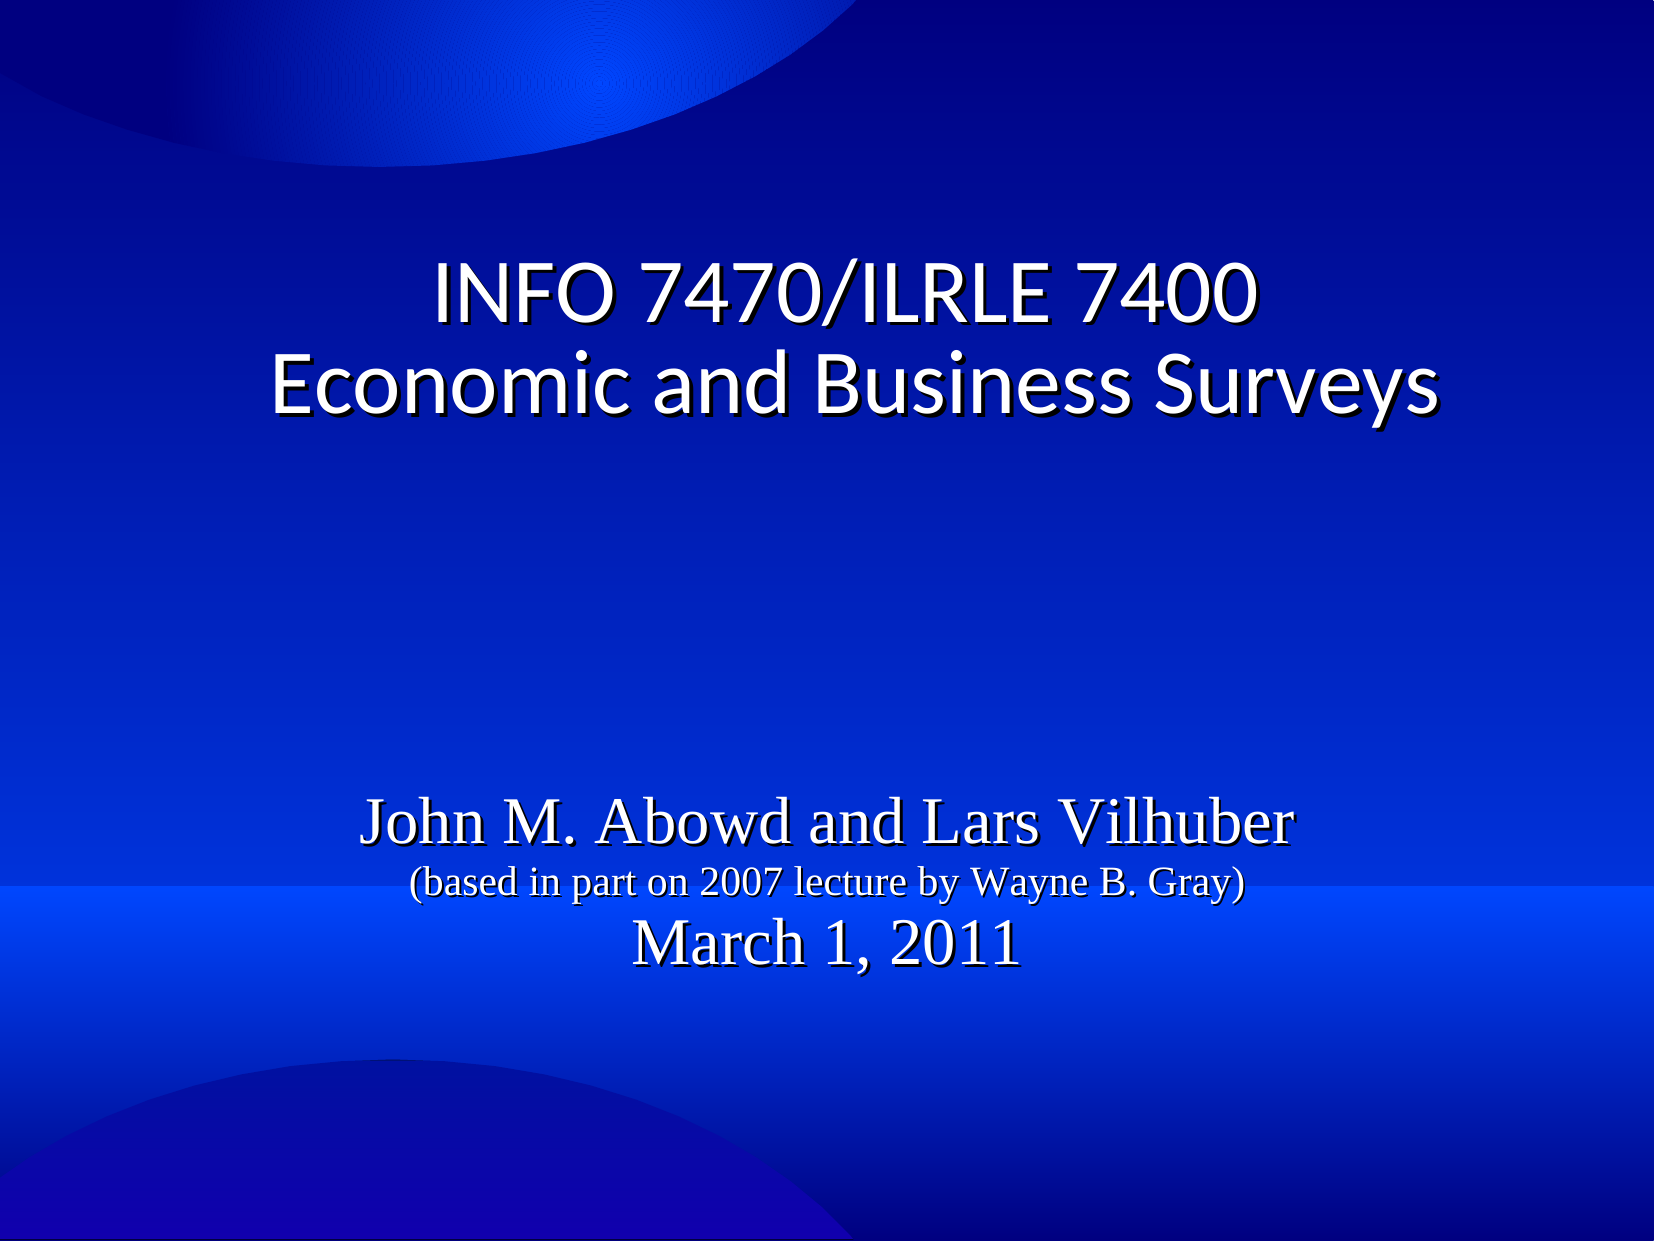

# INFO 7470/ILRLE 7400 Economic and Business Surveys
John M. Abowd and Lars Vilhuber
(based in part on 2007 lecture by Wayne B. Gray)
March 1, 2011